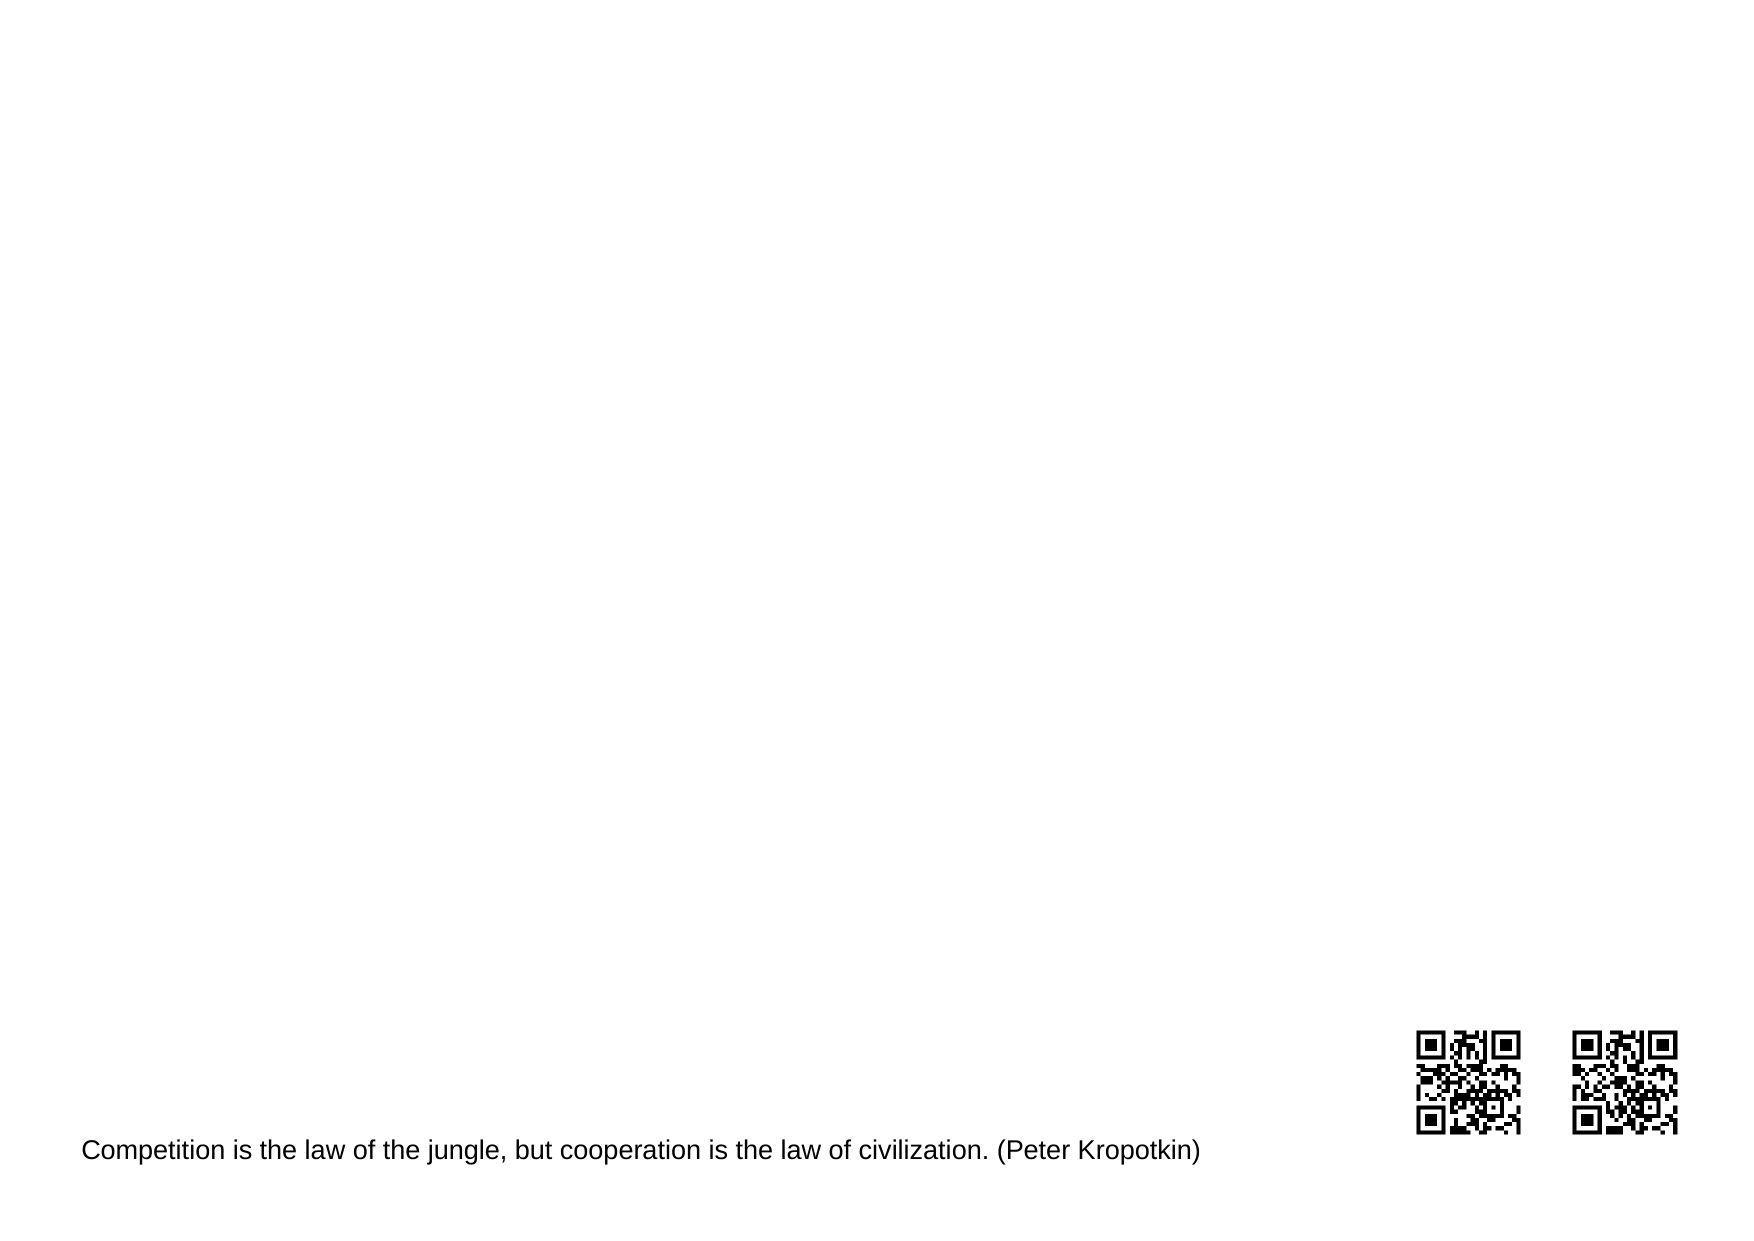

# Competition is the law of the jungle, but cooperation is the law of civilization. (Peter Kropotkin)